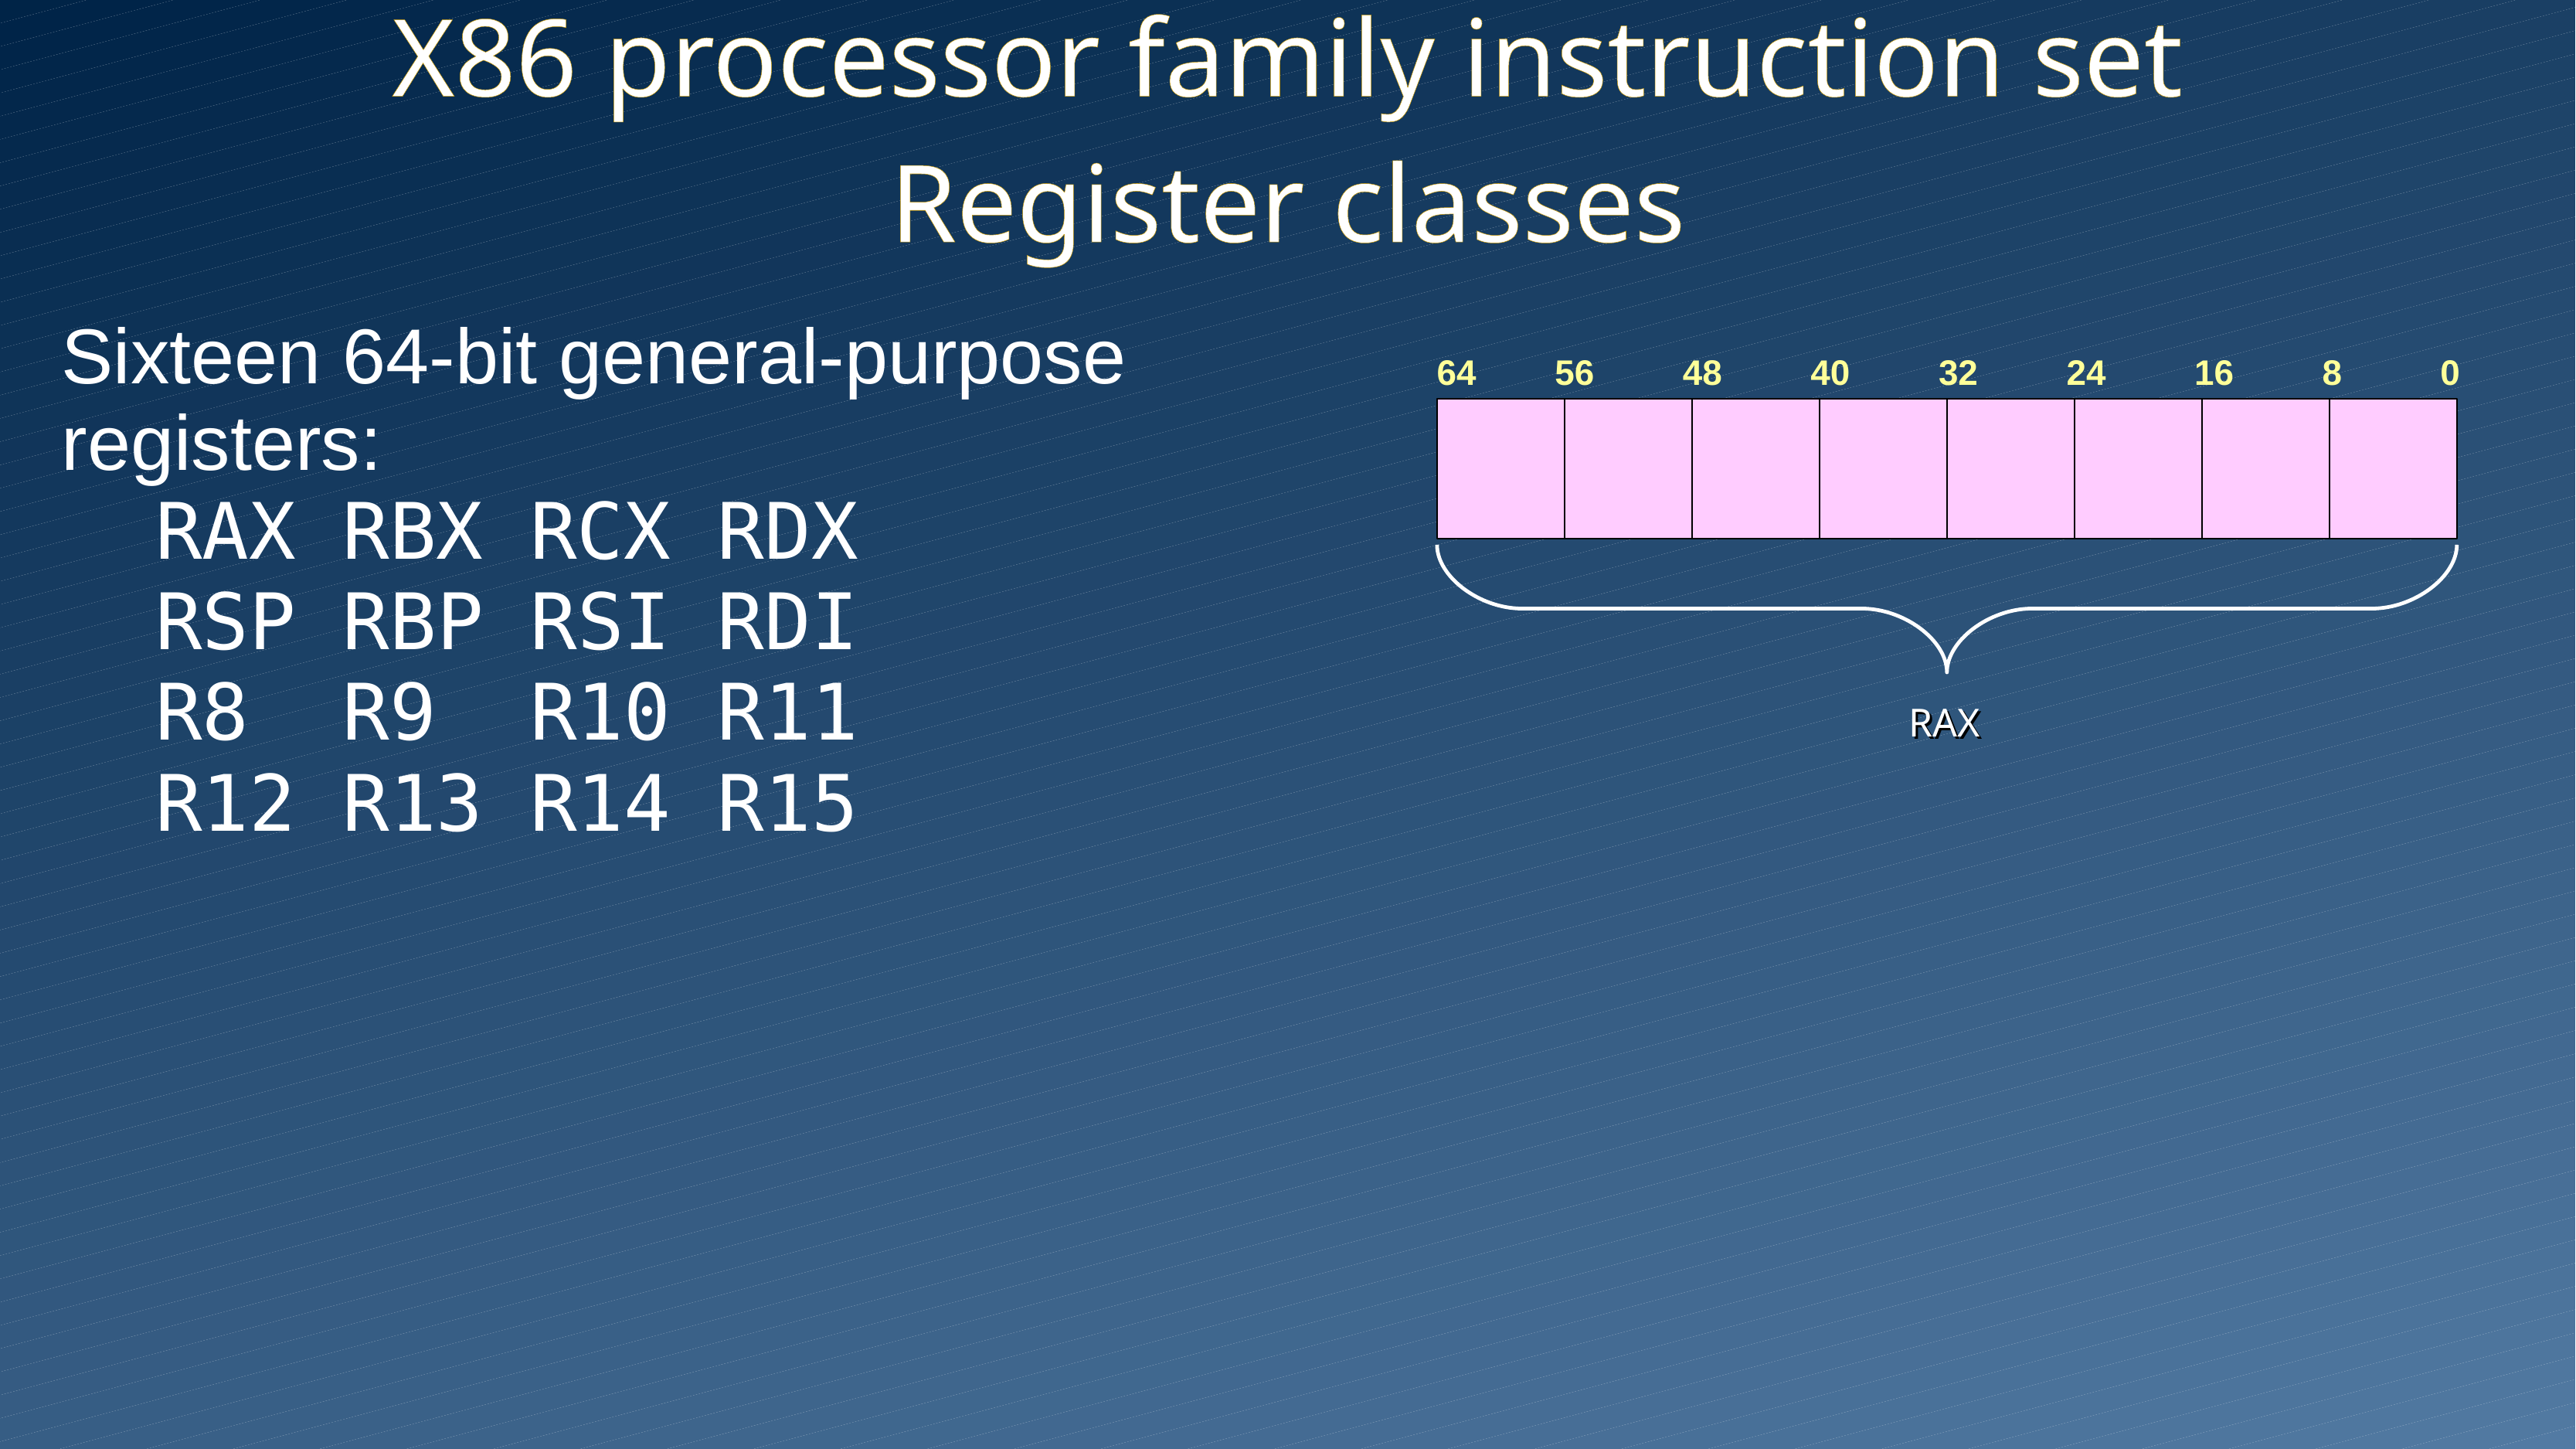

X86 processor family instruction set
Register classes
Sixteen 64-bit general-purpose registers:
 RAX RBX RCX RDX
 RSP RBP RSI RDI
 R8 R9 R10 R11
 R12 R13 R14 R15
64 56 48 40 32 24 16 8 0
# RAX